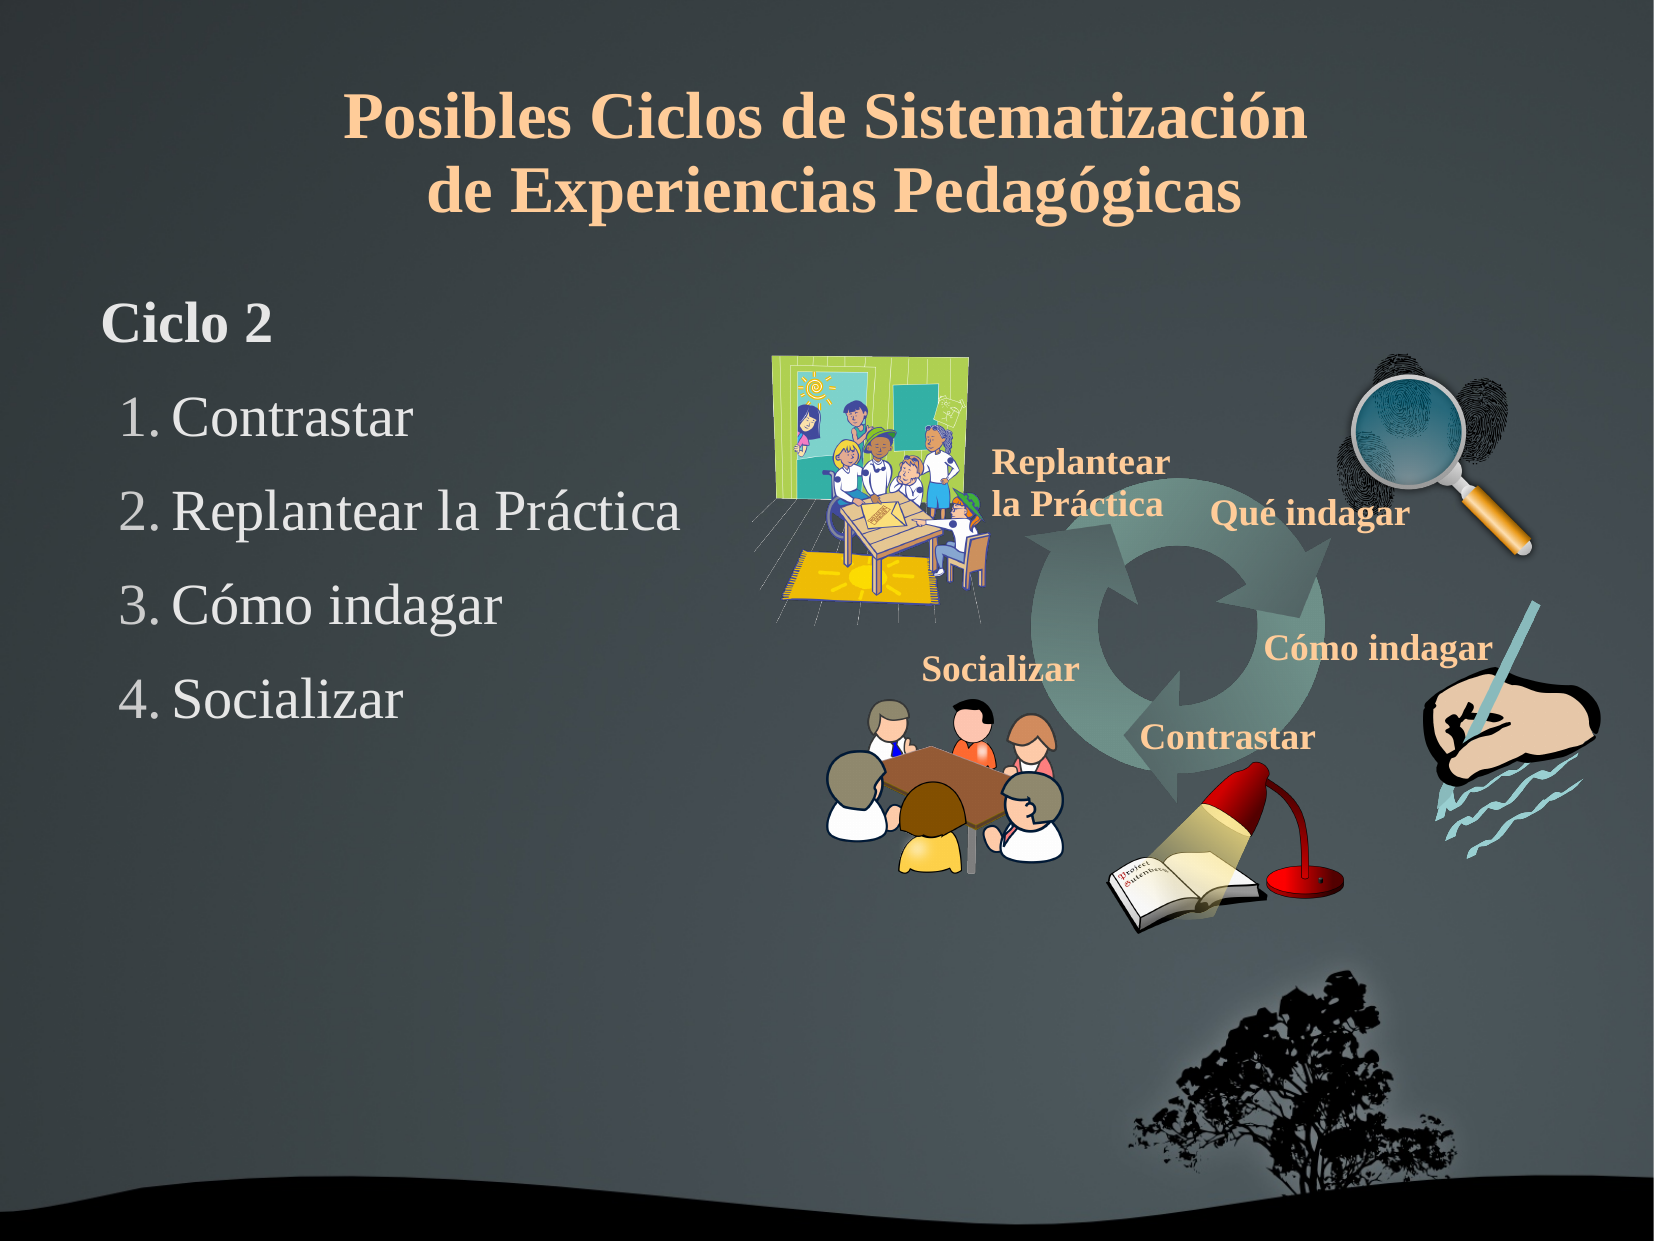

# Posibles Ciclos de Sistematización de Experiencias Pedagógicas
Ciclo 2
Contrastar
Replantear la Práctica
Cómo indagar
Socializar
Replantear
la Práctica
Qué indagar
Cómo indagar
Socializar
Contrastar